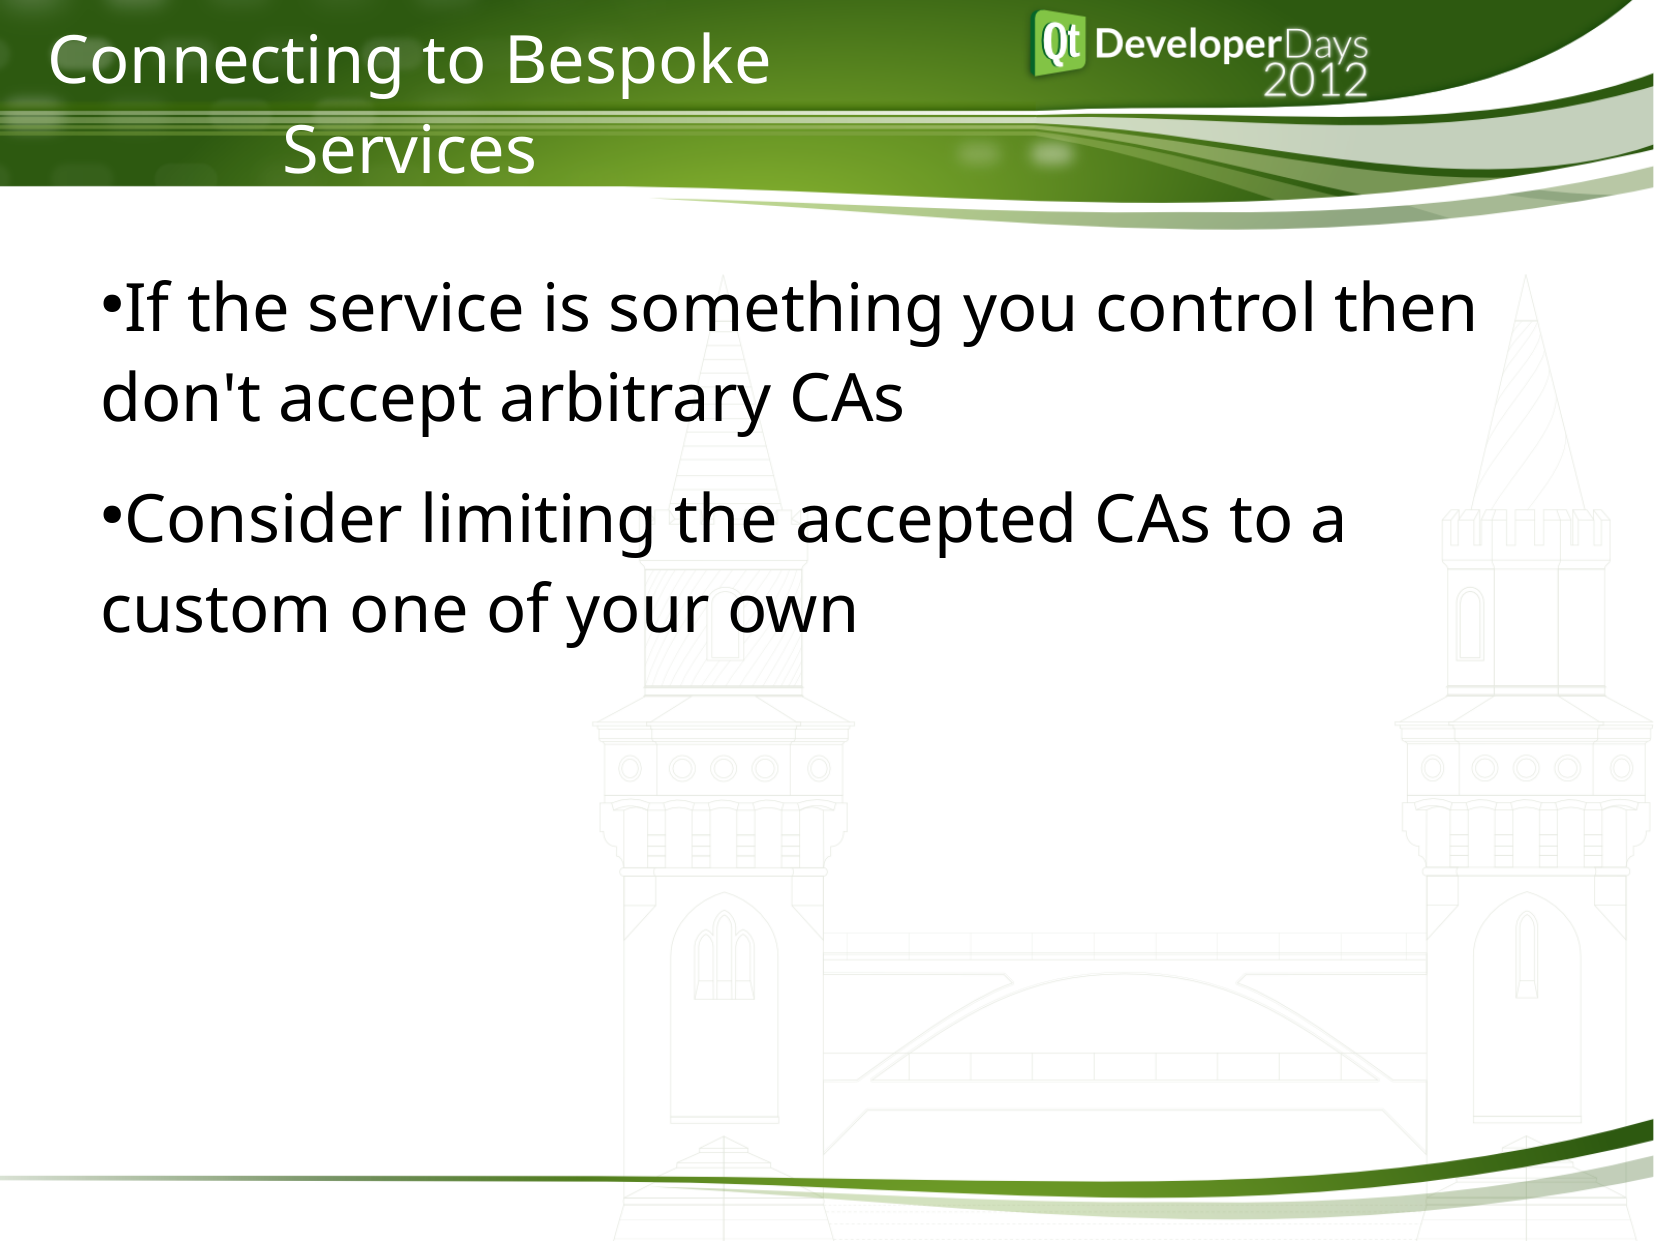

# Connecting to Bespoke Services
If the service is something you control then don't accept arbitrary CAs
Consider limiting the accepted CAs to a custom one of your own